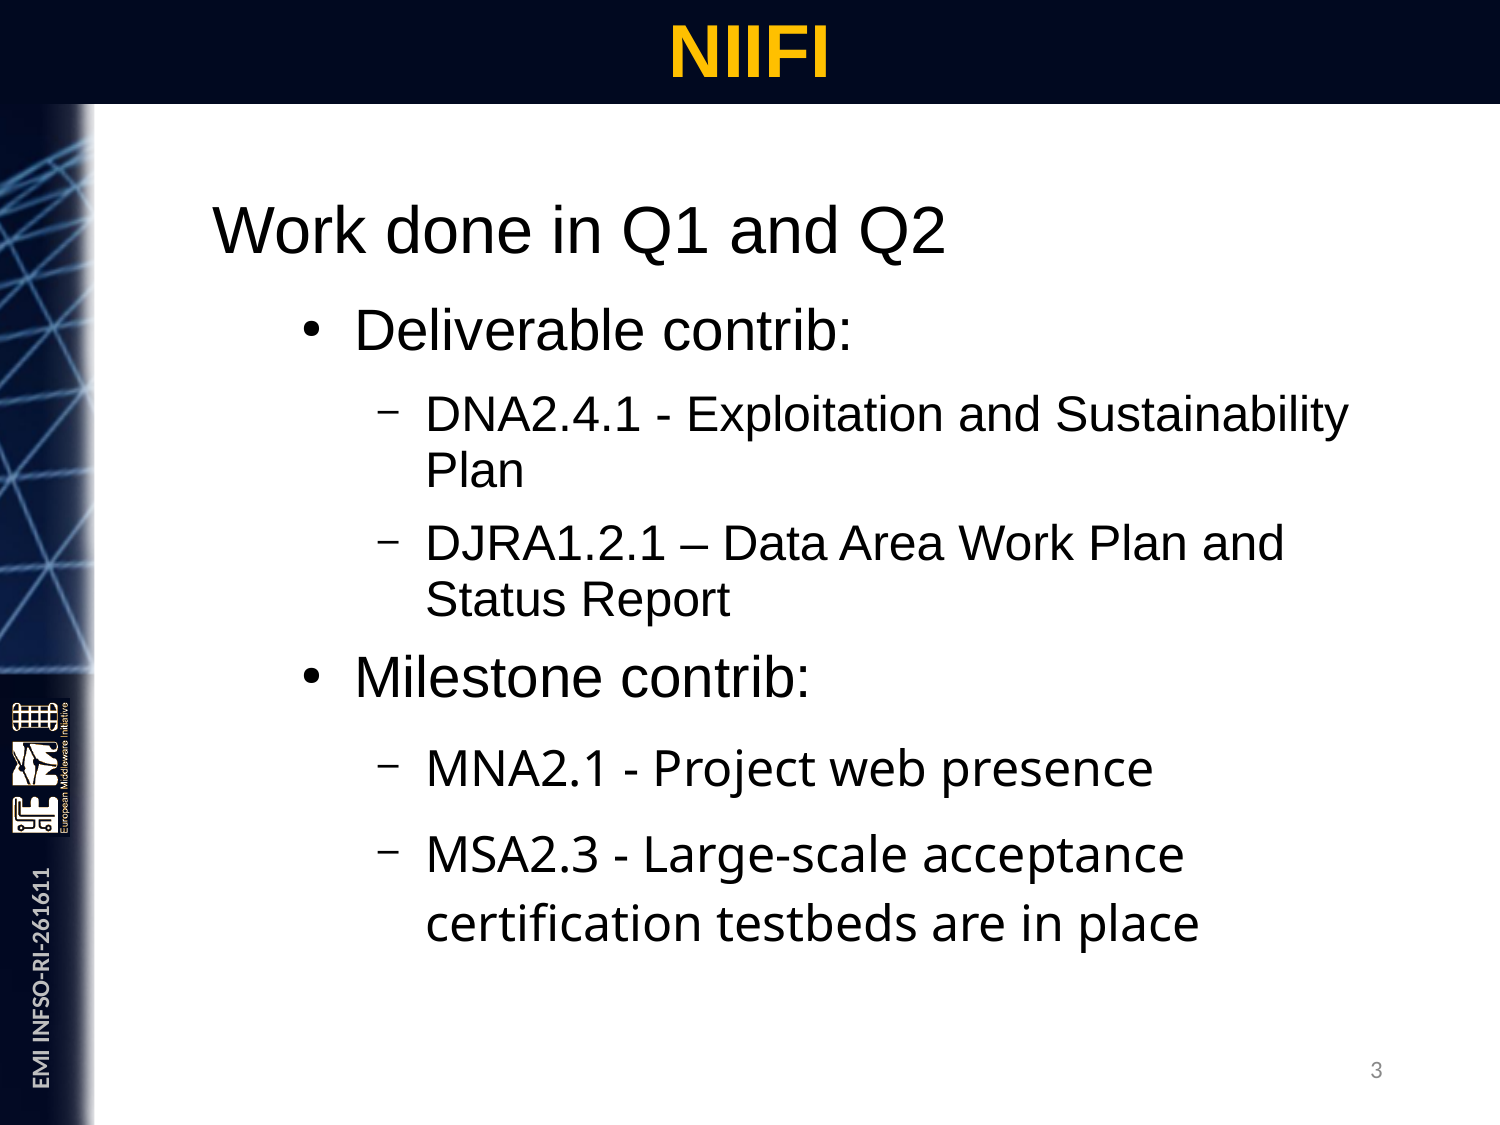

NIIFI
# Work done in Q1 and Q2
Deliverable contrib:
DNA2.4.1 - Exploitation and Sustainability Plan
DJRA1.2.1 – Data Area Work Plan and Status Report
Milestone contrib:
MNA2.1 - Project web presence
MSA2.3 - Large-scale acceptance certification testbeds are in place